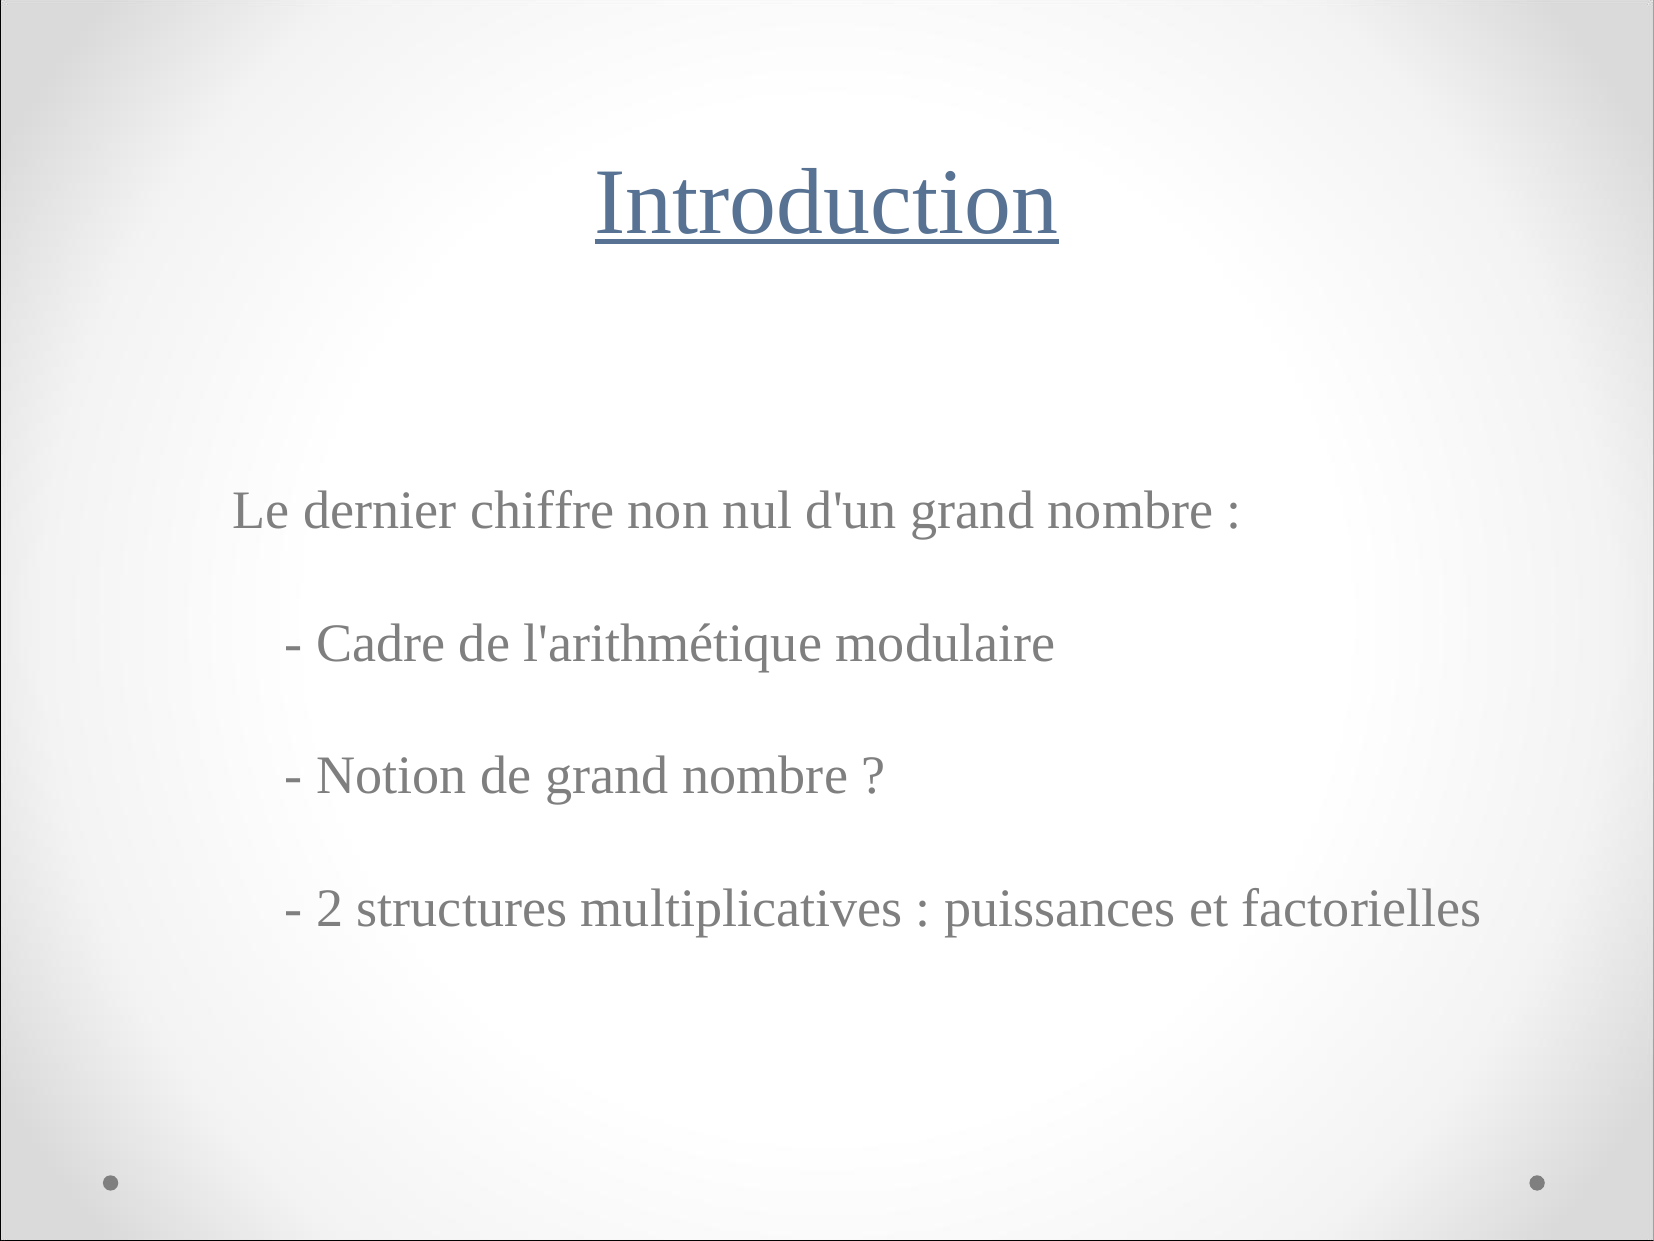

Introduction
 Le dernier chiffre non nul d'un grand nombre :
- Cadre de l'arithmétique modulaire
- Notion de grand nombre ?
- 2 structures multiplicatives : puissances et factorielles